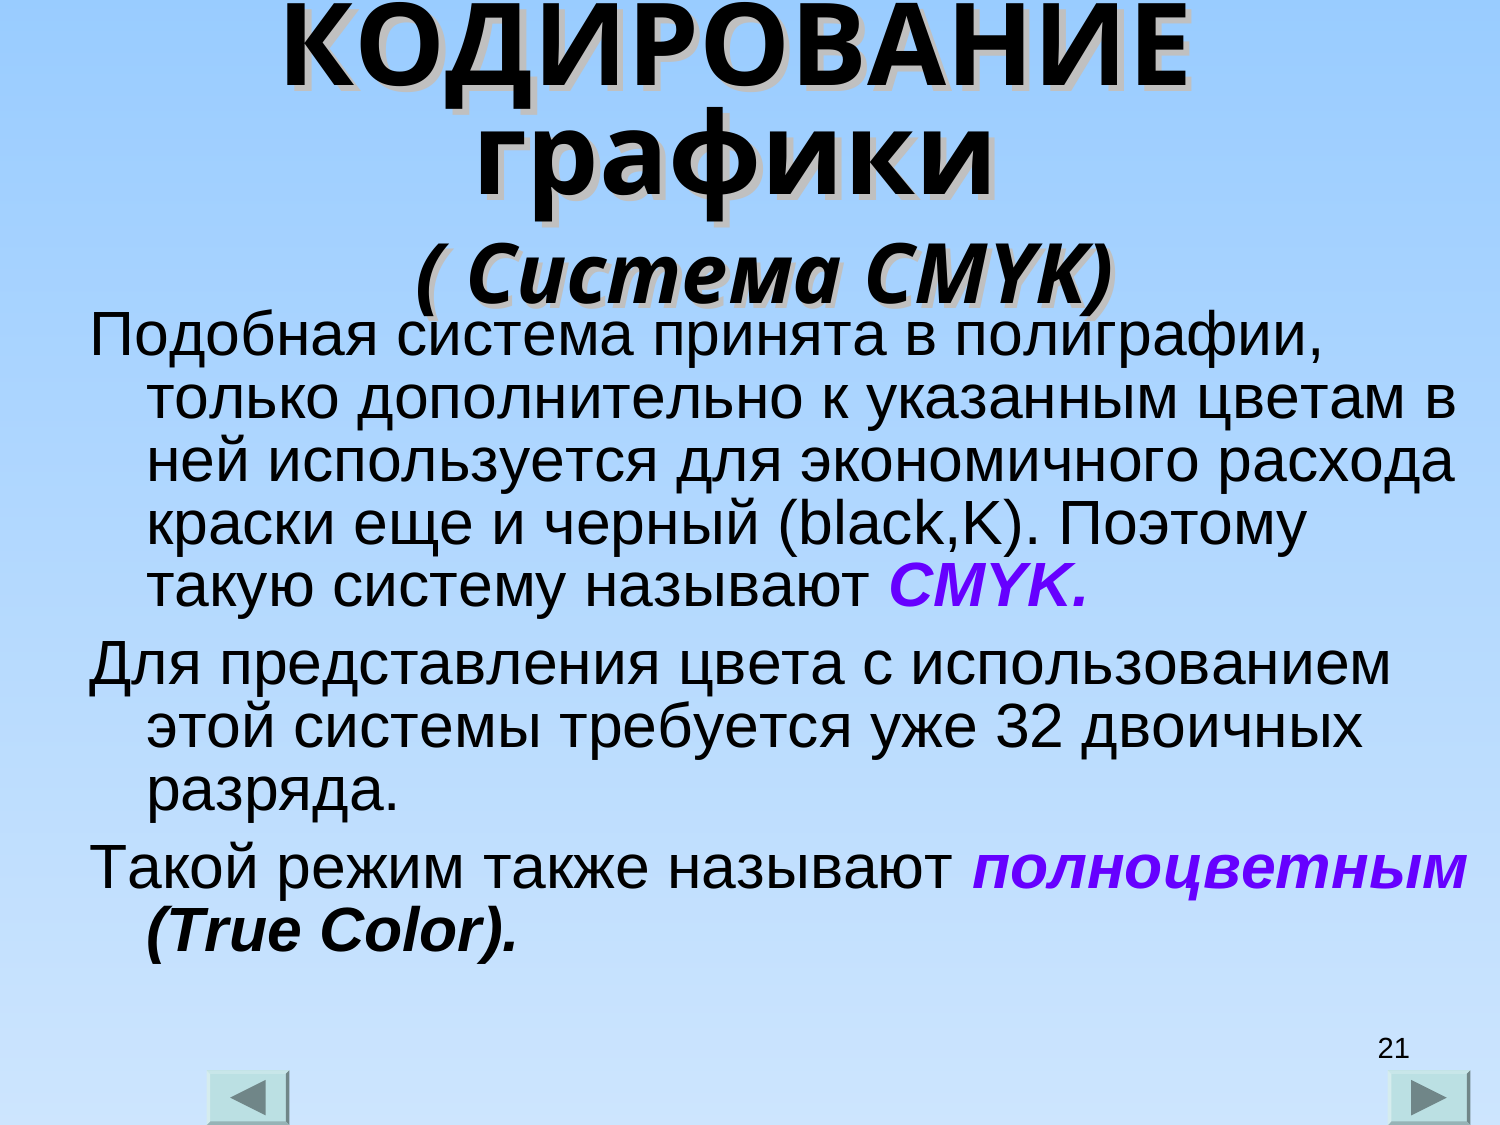

# КОДИРОВАНИЕ графики ( Система CMYK)
Подобная система принята в полиграфии, только дополнительно к указанным цветам в ней используется для экономичного расхода краски еще и черный (black,K). Поэтому такую систему называют CMYK.
Для представления цвета с использованием этой системы требуется уже 32 двоичных разряда.
Такой режим также называют полноцветным (True Color).
21